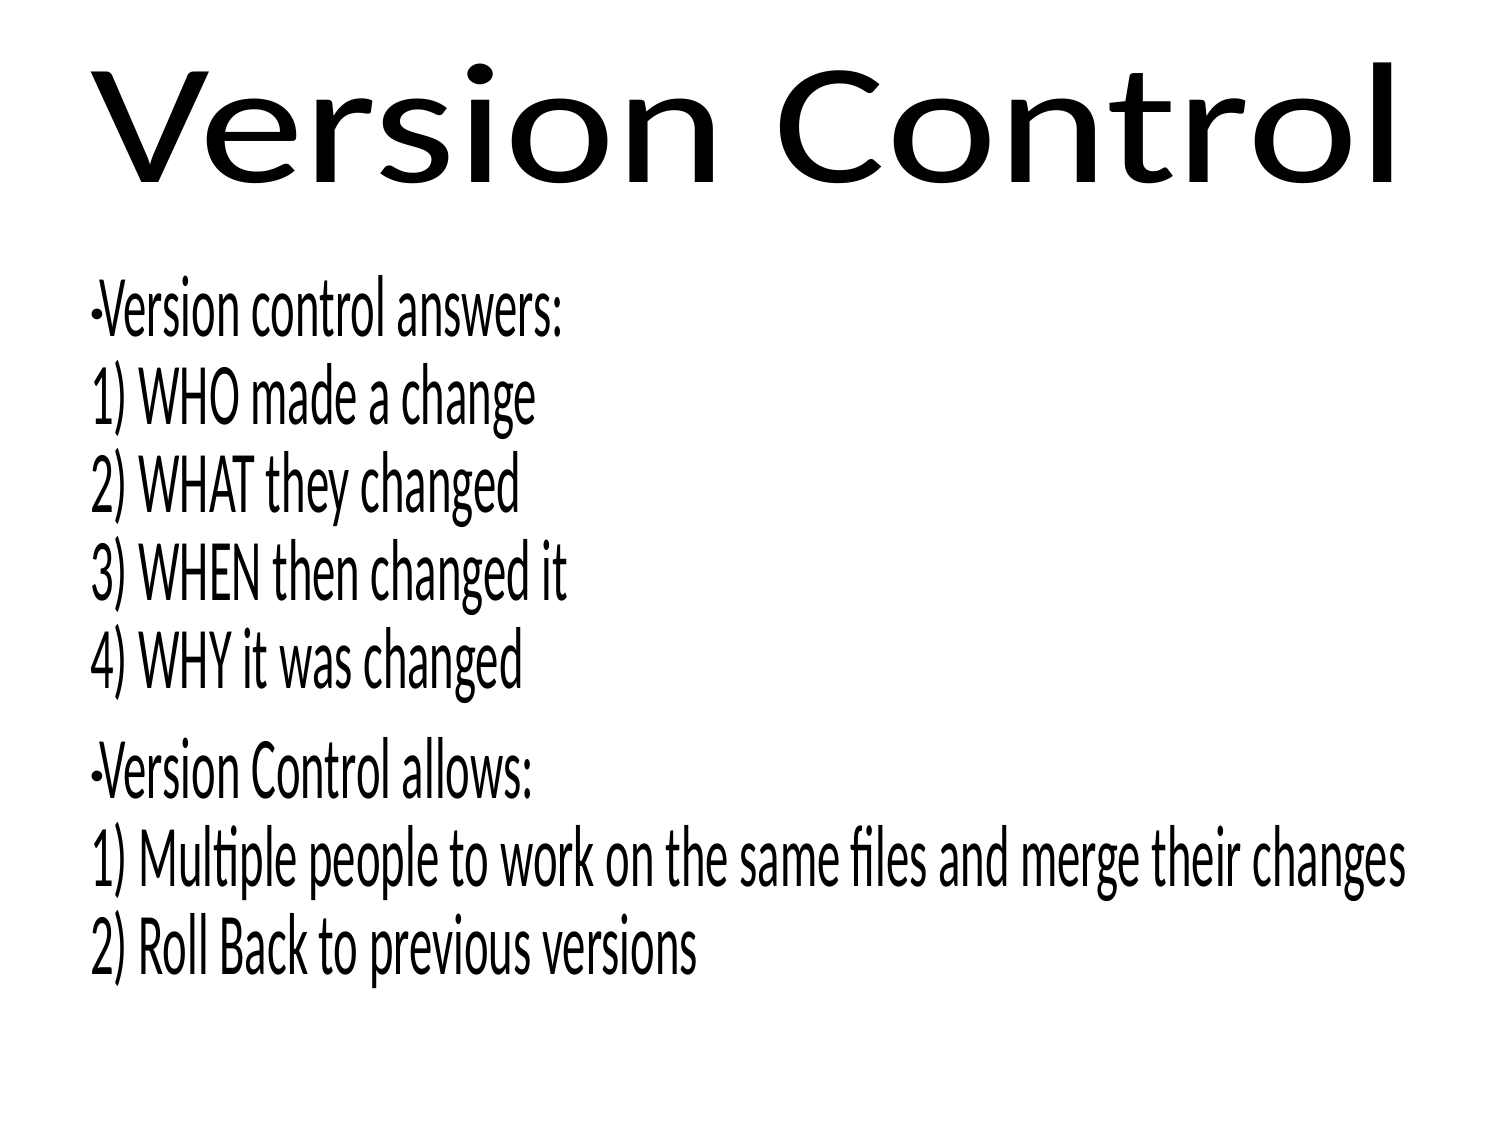

Version Control
Version control answers:
1) WHO made a change
2) WHAT they changed
3) WHEN then changed it
4) WHY it was changed
Version Control allows:
1) Multiple people to work on the same files and merge their changes
2) Roll Back to previous versions